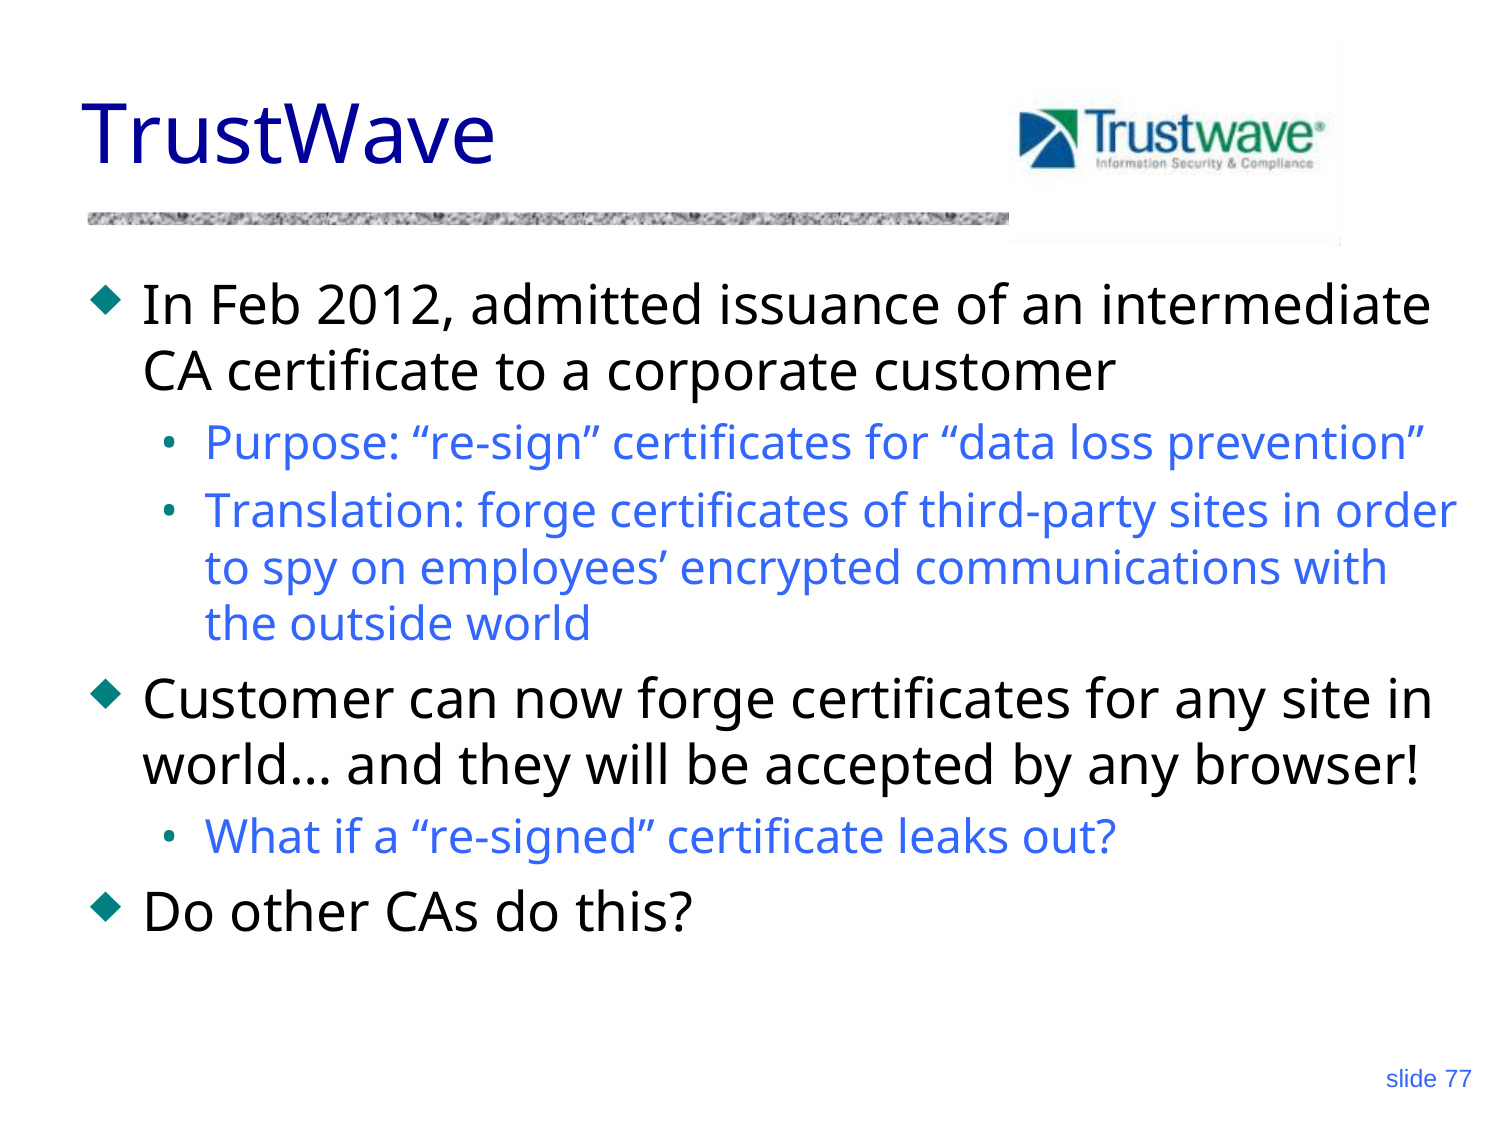

# TrustWave
In Feb 2012, admitted issuance of an intermediate CA certificate to a corporate customer
Purpose: “re-sign” certificates for “data loss prevention”
Translation: forge certificates of third-party sites in order to spy on employees’ encrypted communications with the outside world
Customer can now forge certificates for any site in world… and they will be accepted by any browser!
What if a “re-signed” certificate leaks out?
Do other CAs do this?
slide